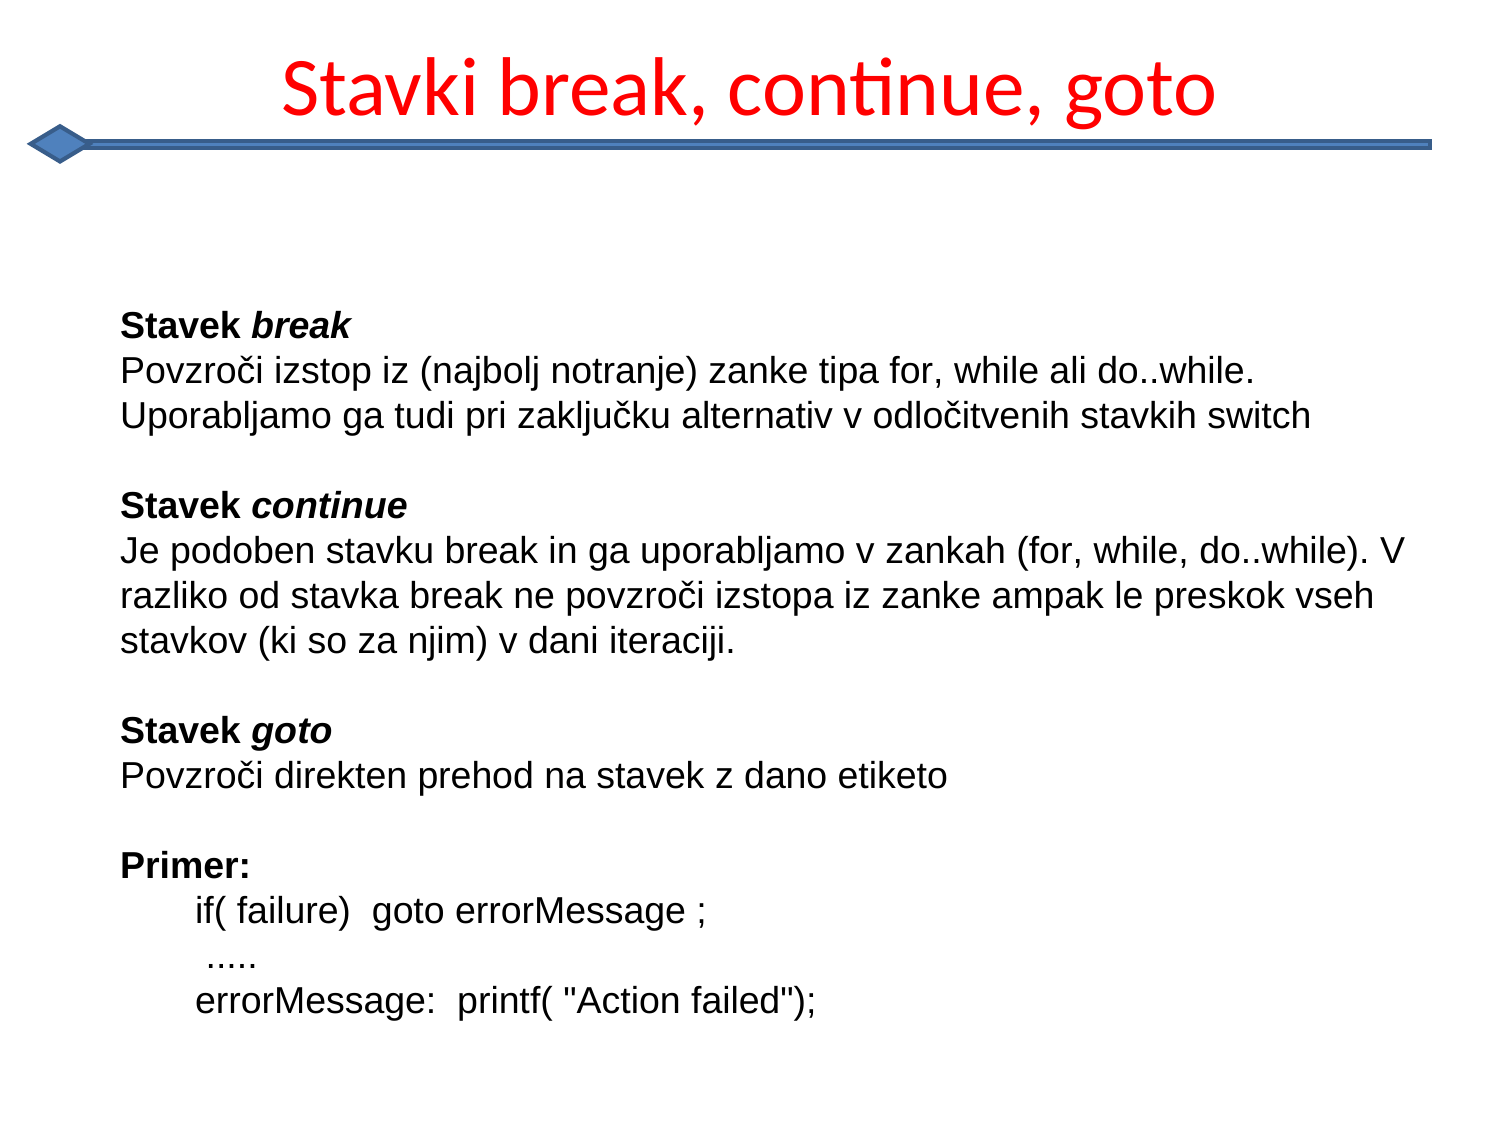

# Stavki break, continue, goto
Stavek break
Povzroči izstop iz (najbolj notranje) zanke tipa for, while ali do..while. Uporabljamo ga tudi pri zaključku alternativ v odločitvenih stavkih switch
Stavek continue
Je podoben stavku break in ga uporabljamo v zankah (for, while, do..while). V razliko od stavka break ne povzroči izstopa iz zanke ampak le preskok vseh stavkov (ki so za njim) v dani iteraciji.
Stavek goto
Povzroči direkten prehod na stavek z dano etiketo
Primer:
if( failure)  goto errorMessage ;
 .....
errorMessage:  printf( "Action failed");